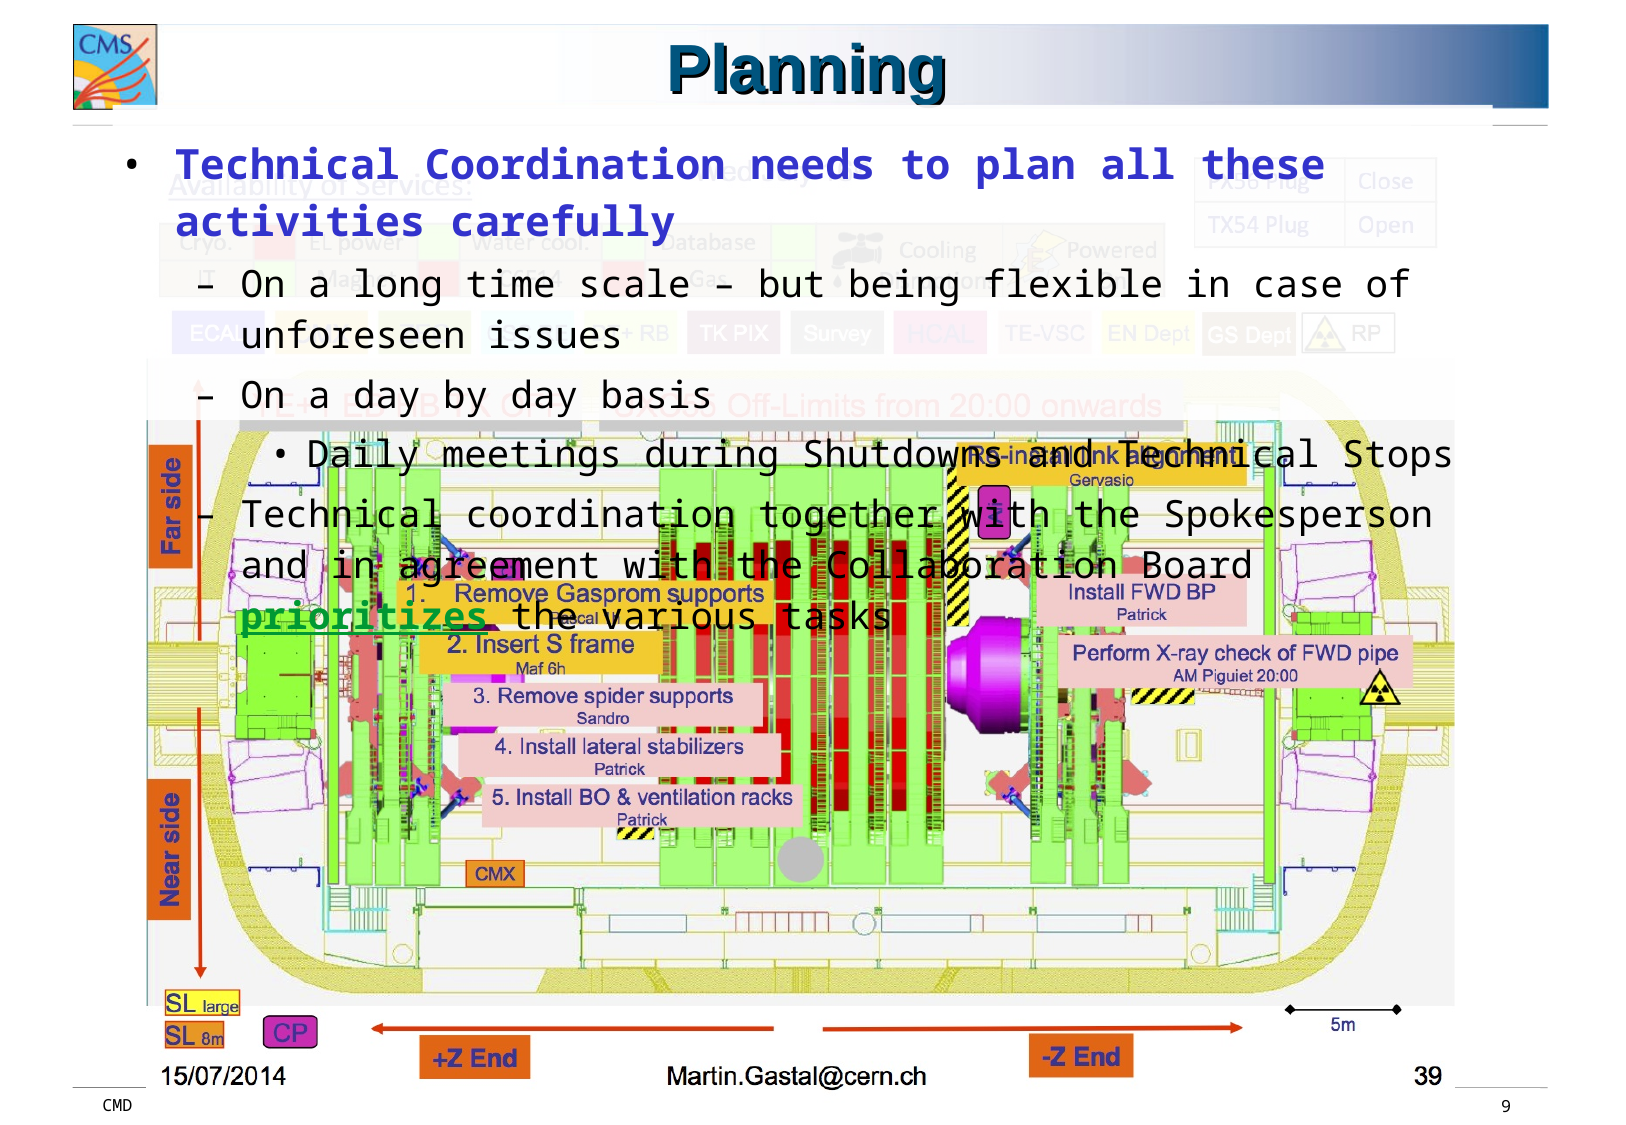

# Planning
Technical Coordination needs to plan all these activities carefully
On a long time scale – but being flexible in case of unforeseen issues
On a day by day basis
Daily meetings during Shutdowns and Technical Stops
Technical coordination together with the Spokesperson and in agreement with the Collaboration Board prioritizes the various tasks